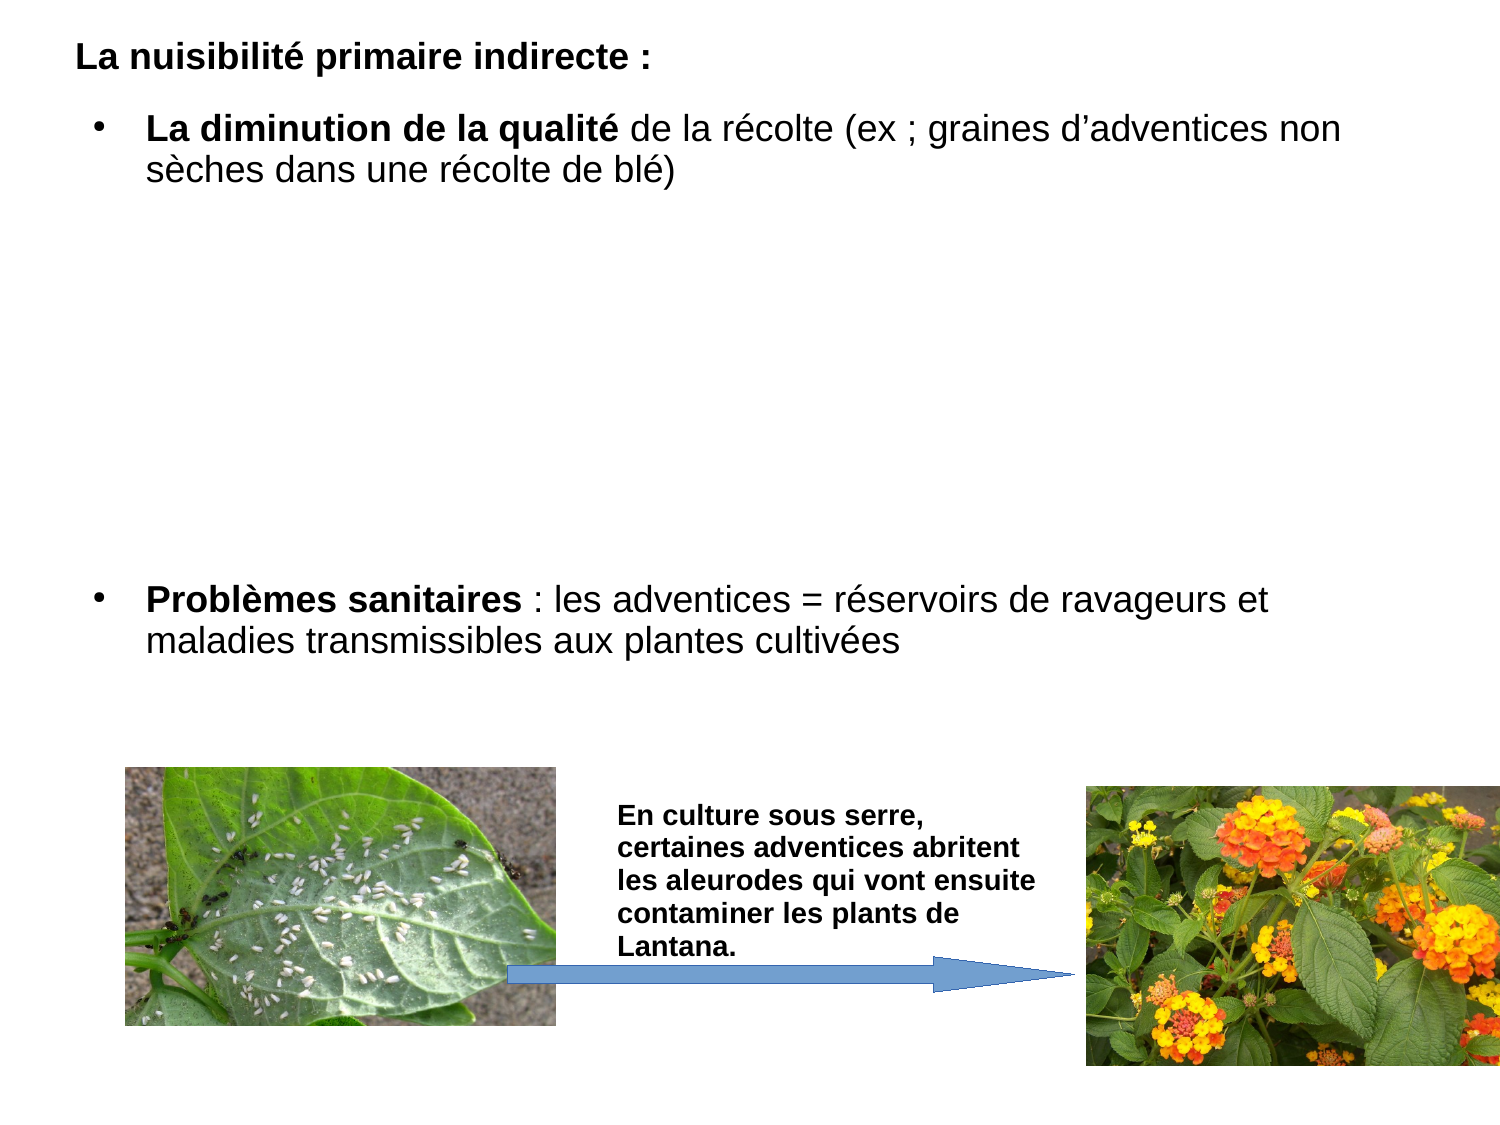

# La nuisibilité primaire indirecte :
La diminution de la qualité de la récolte (ex ; graines d’adventices non sèches dans une récolte de blé)
Problèmes sanitaires : les adventices = réservoirs de ravageurs et maladies transmissibles aux plantes cultivées
En culture sous serre, certaines adventices abritent les aleurodes qui vont ensuite contaminer les plants de Lantana.